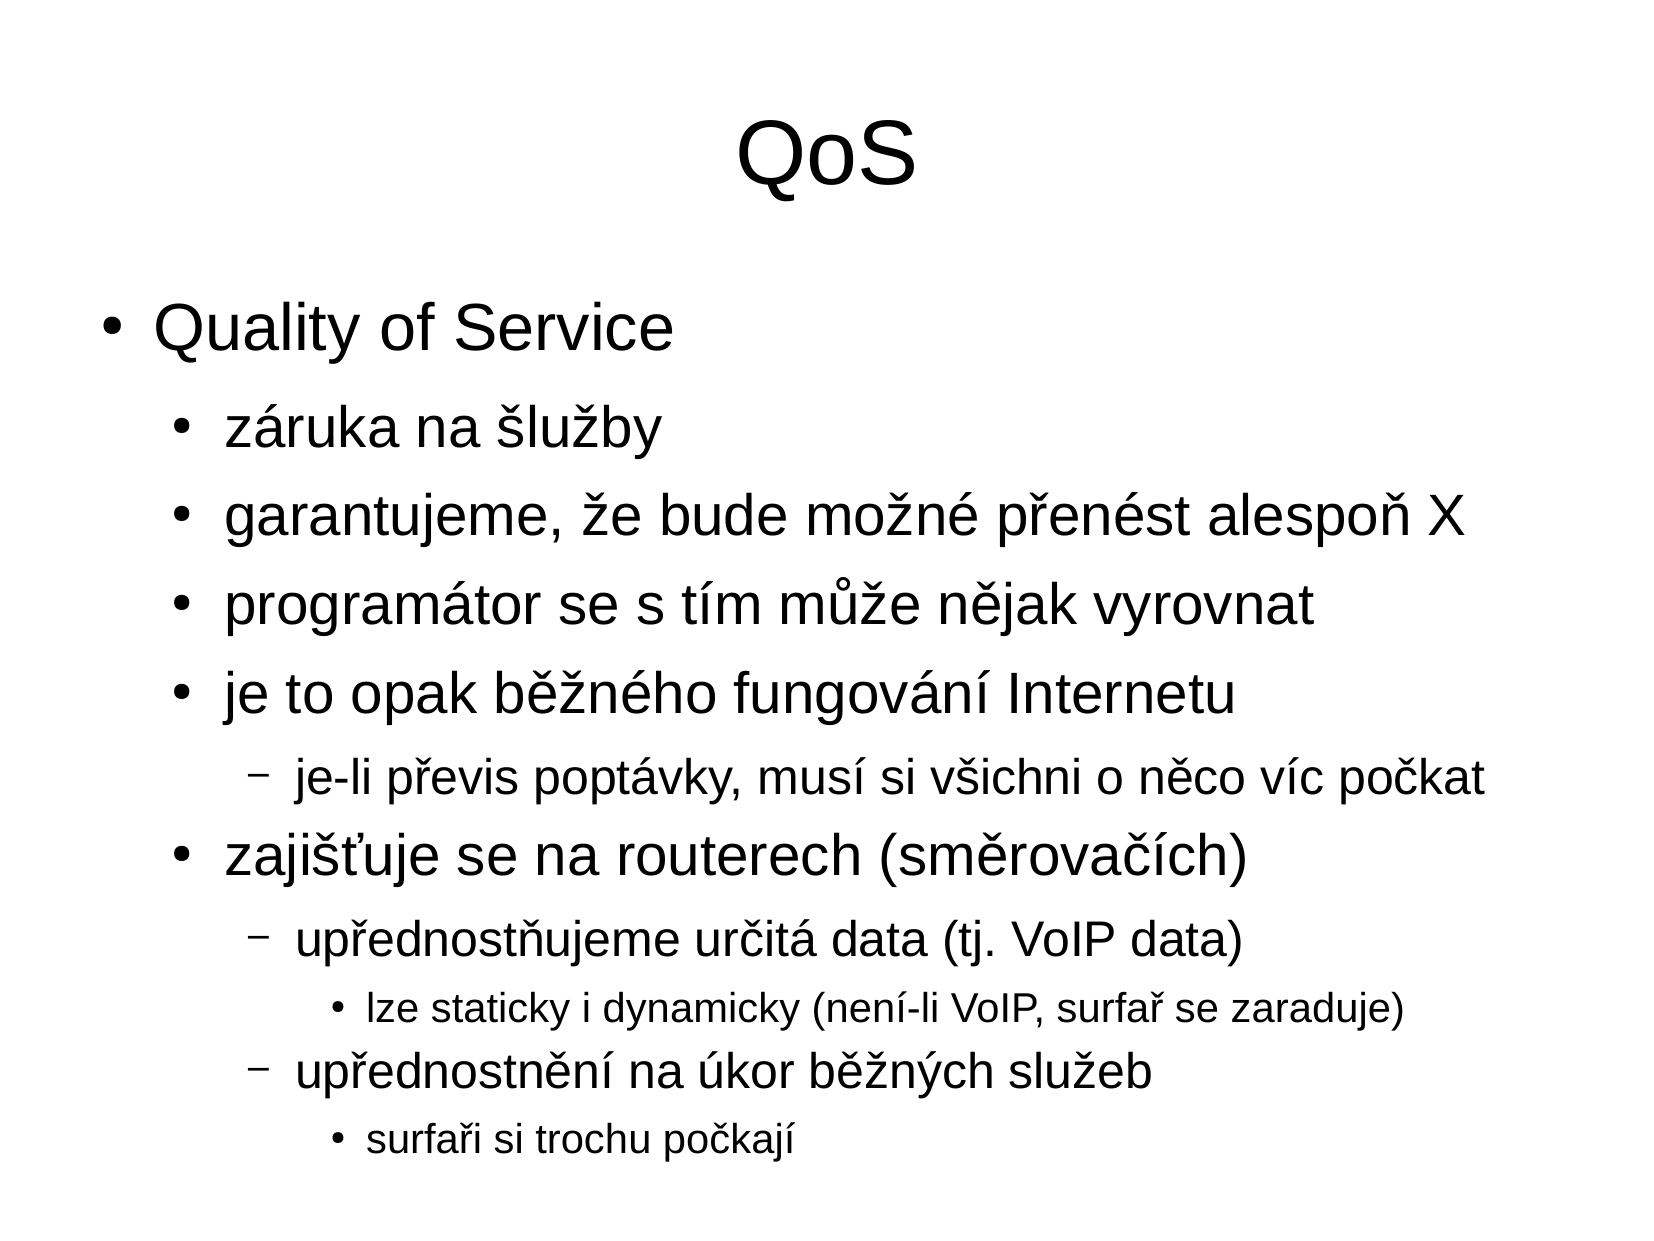

# QoS
Quality of Service
záruka na šlužby
garantujeme, že bude možné přenést alespoň X
programátor se s tím může nějak vyrovnat
je to opak běžného fungování Internetu
je-li převis poptávky, musí si všichni o něco víc počkat
zajišťuje se na routerech (směrovačích)
upřednostňujeme určitá data (tj. VoIP data)
lze staticky i dynamicky (není-li VoIP, surfař se zaraduje)
upřednostnění na úkor běžných služeb
surfaři si trochu počkají